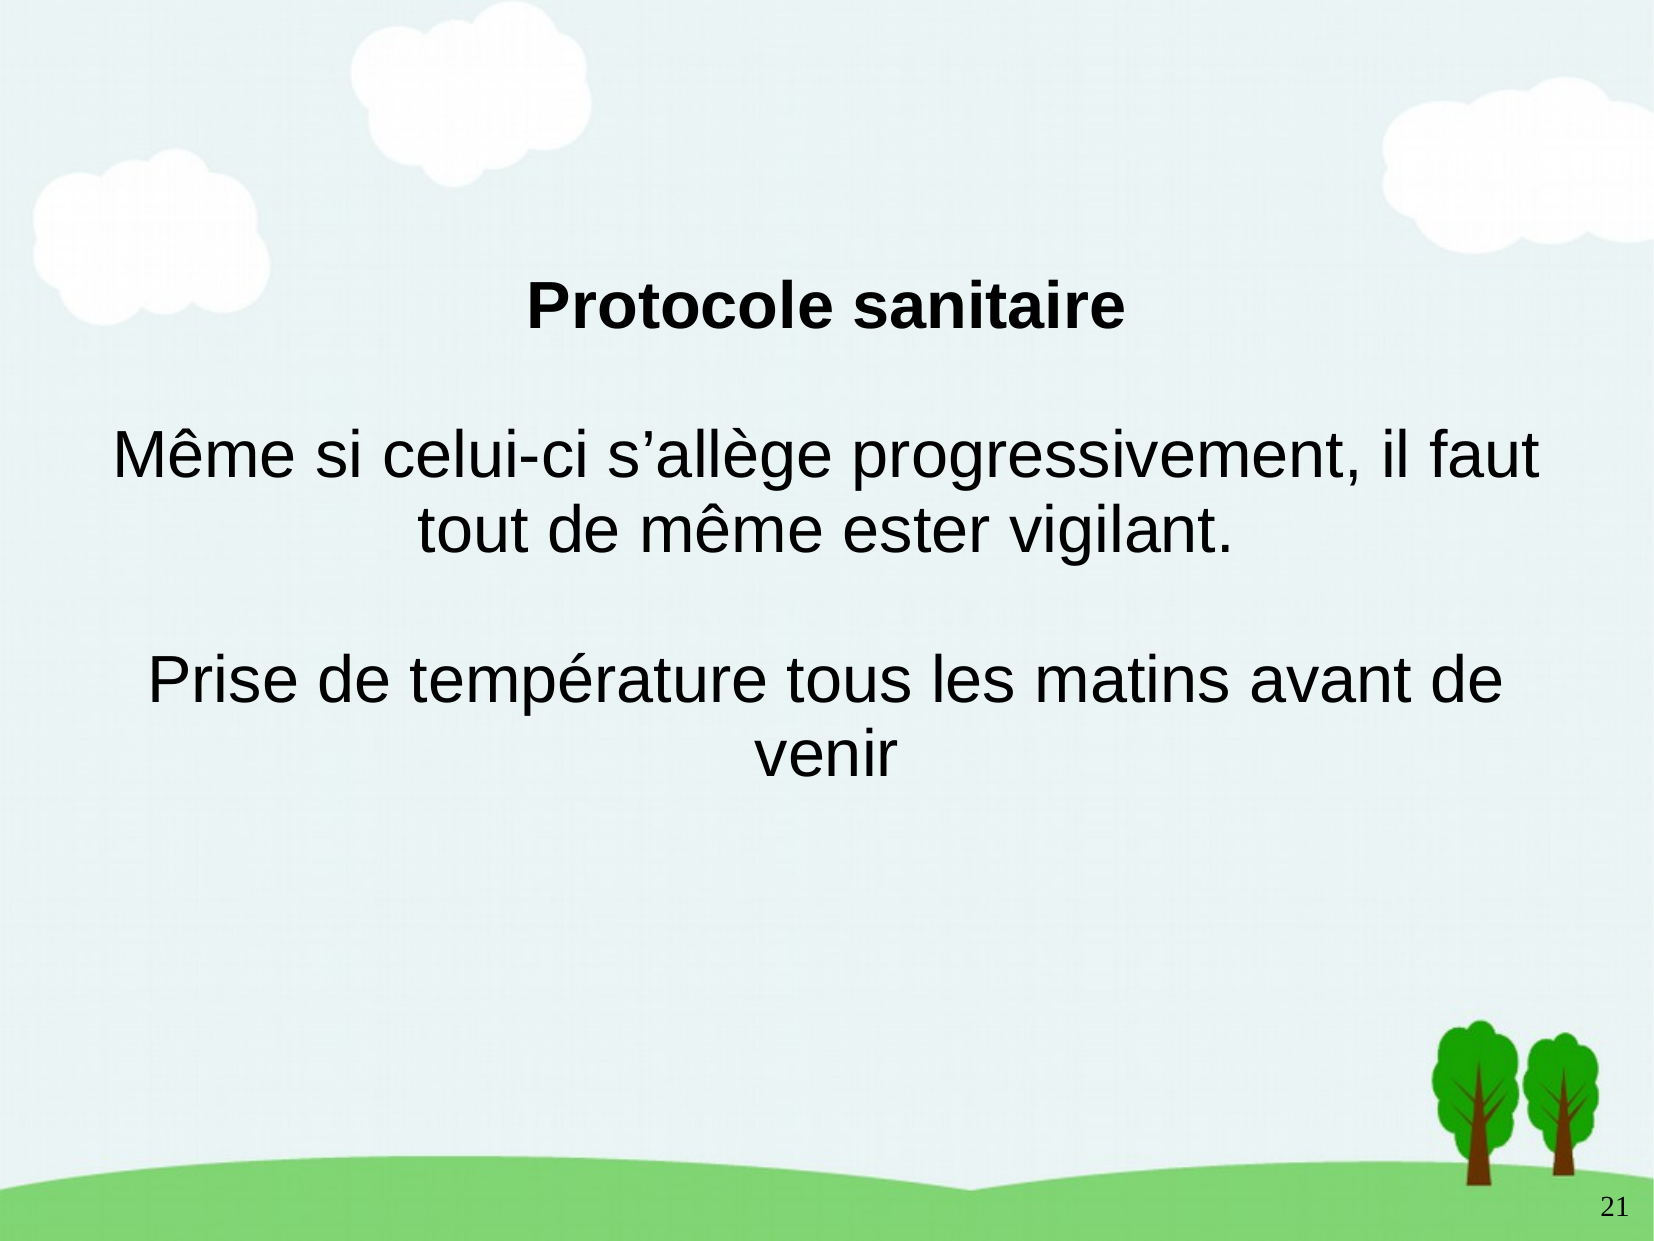

# Protocole sanitaire
Même si celui-ci s’allège progressivement, il faut tout de même ester vigilant.
Prise de température tous les matins avant de venir
21